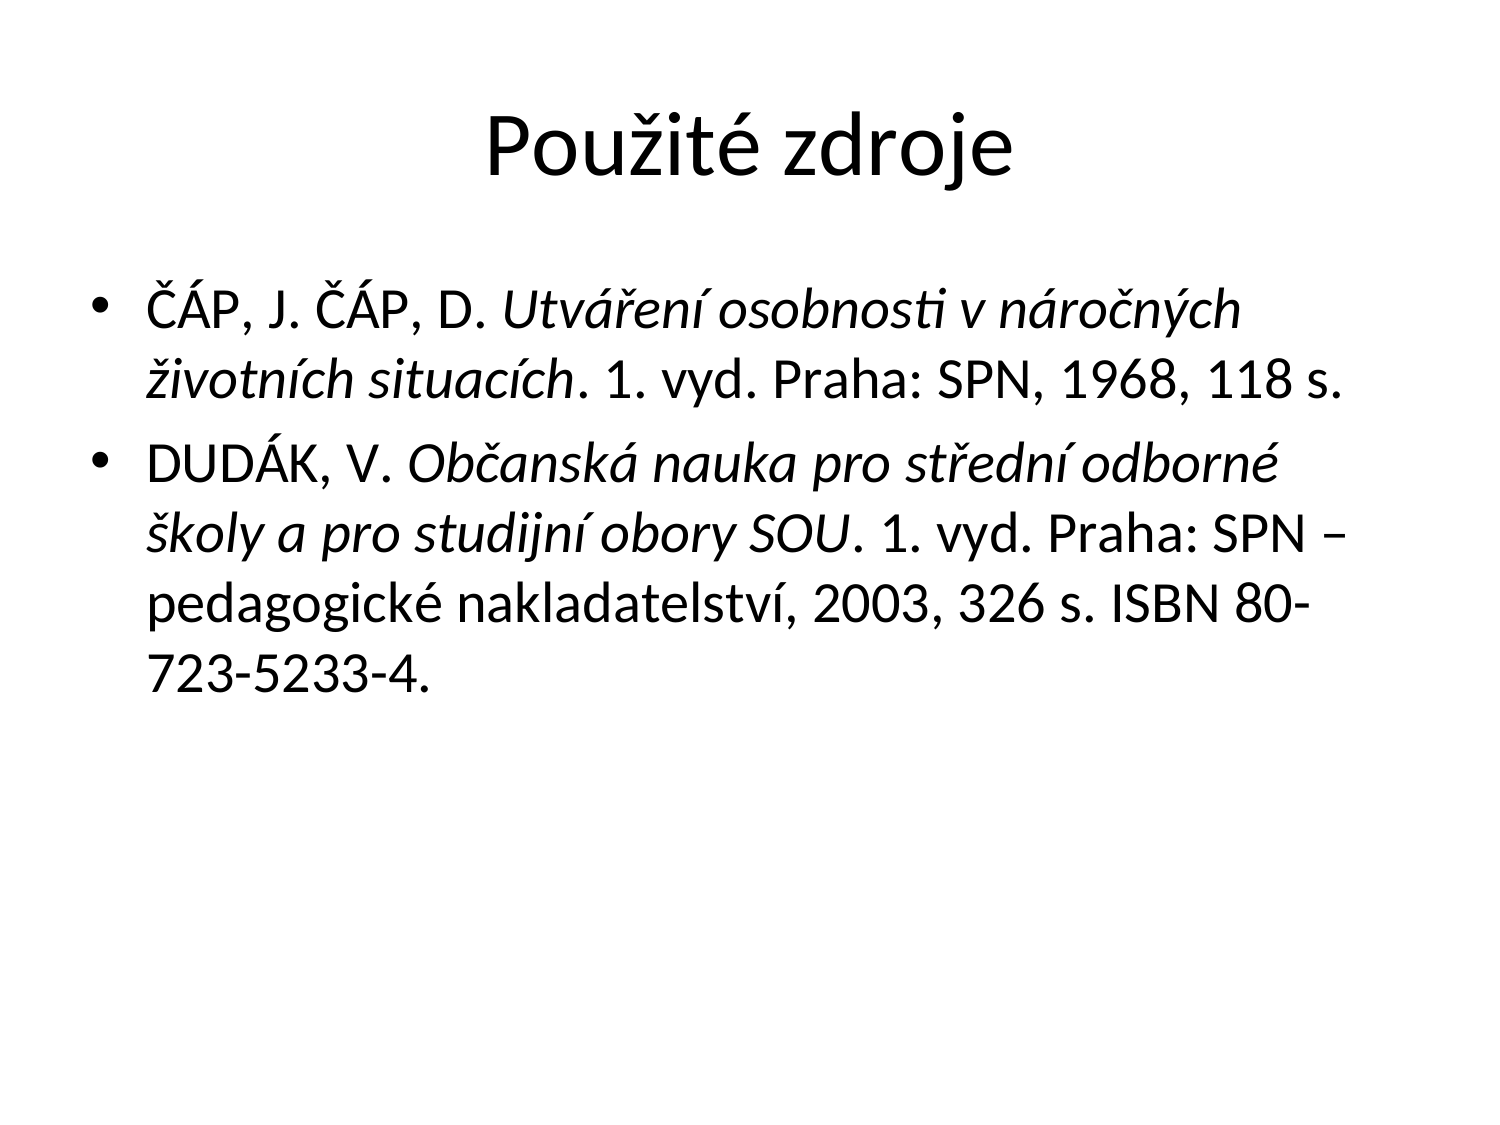

# Použité zdroje
ČÁP, J. ČÁP, D. Utváření osobnosti v náročných životních situacích. 1. vyd. Praha: SPN, 1968, 118 s.
DUDÁK, V. Občanská nauka pro střední odborné školy a pro studijní obory SOU. 1. vyd. Praha: SPN – pedagogické nakladatelství, 2003, 326 s. ISBN 80-723-5233-4.